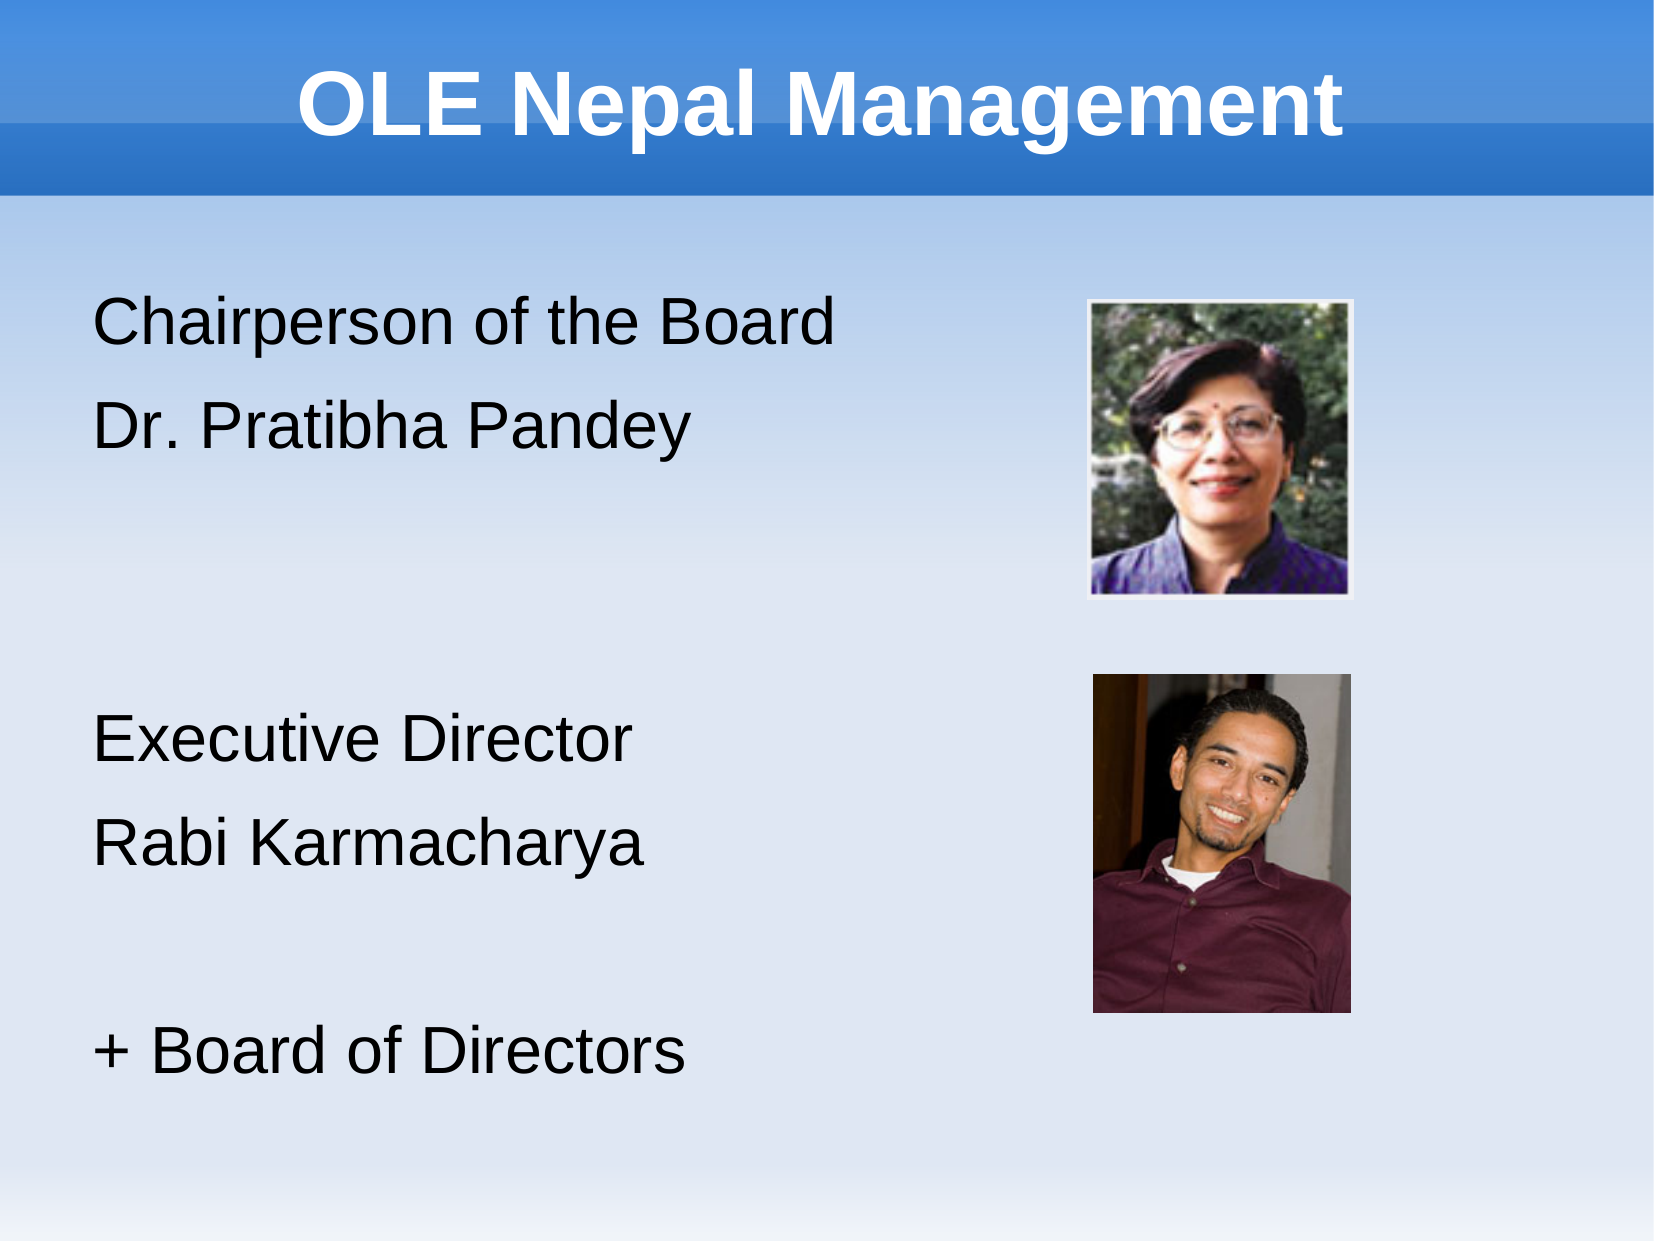

# OLE Nepal Management
Chairperson of the Board
Dr. Pratibha Pandey
Executive Director
Rabi Karmacharya
+ Board of Directors